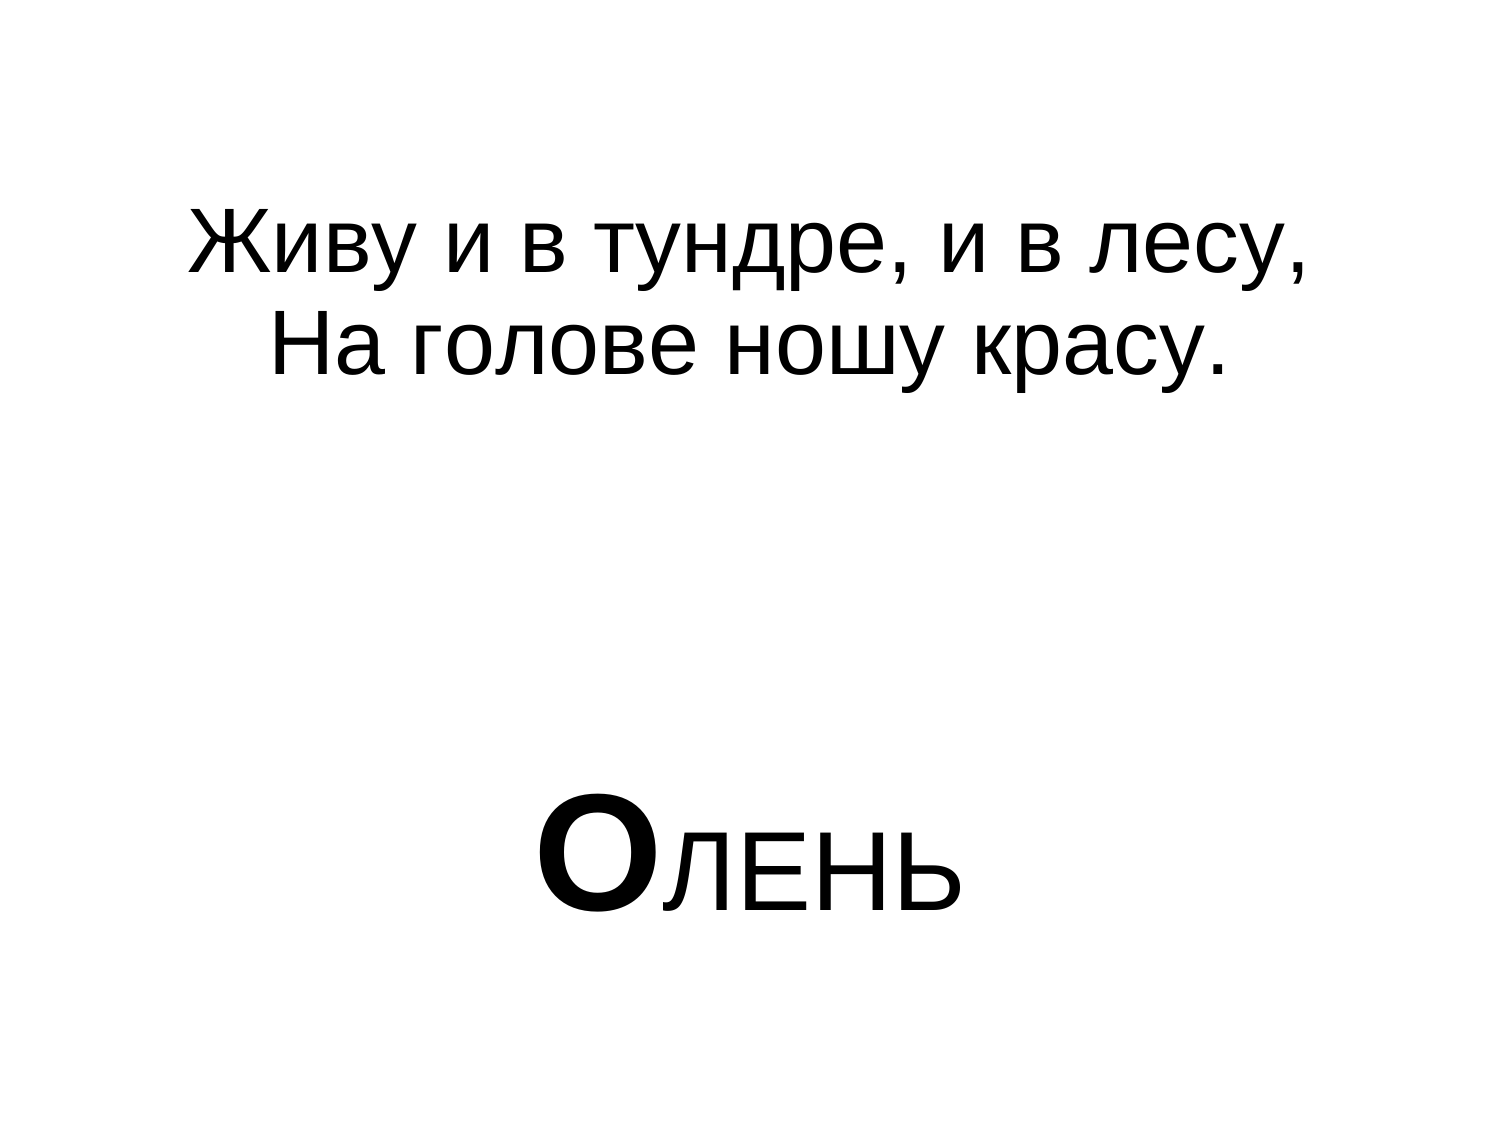

# Живу и в тундре, и в лесу, На голове ношу красу.
ОЛЕНЬ